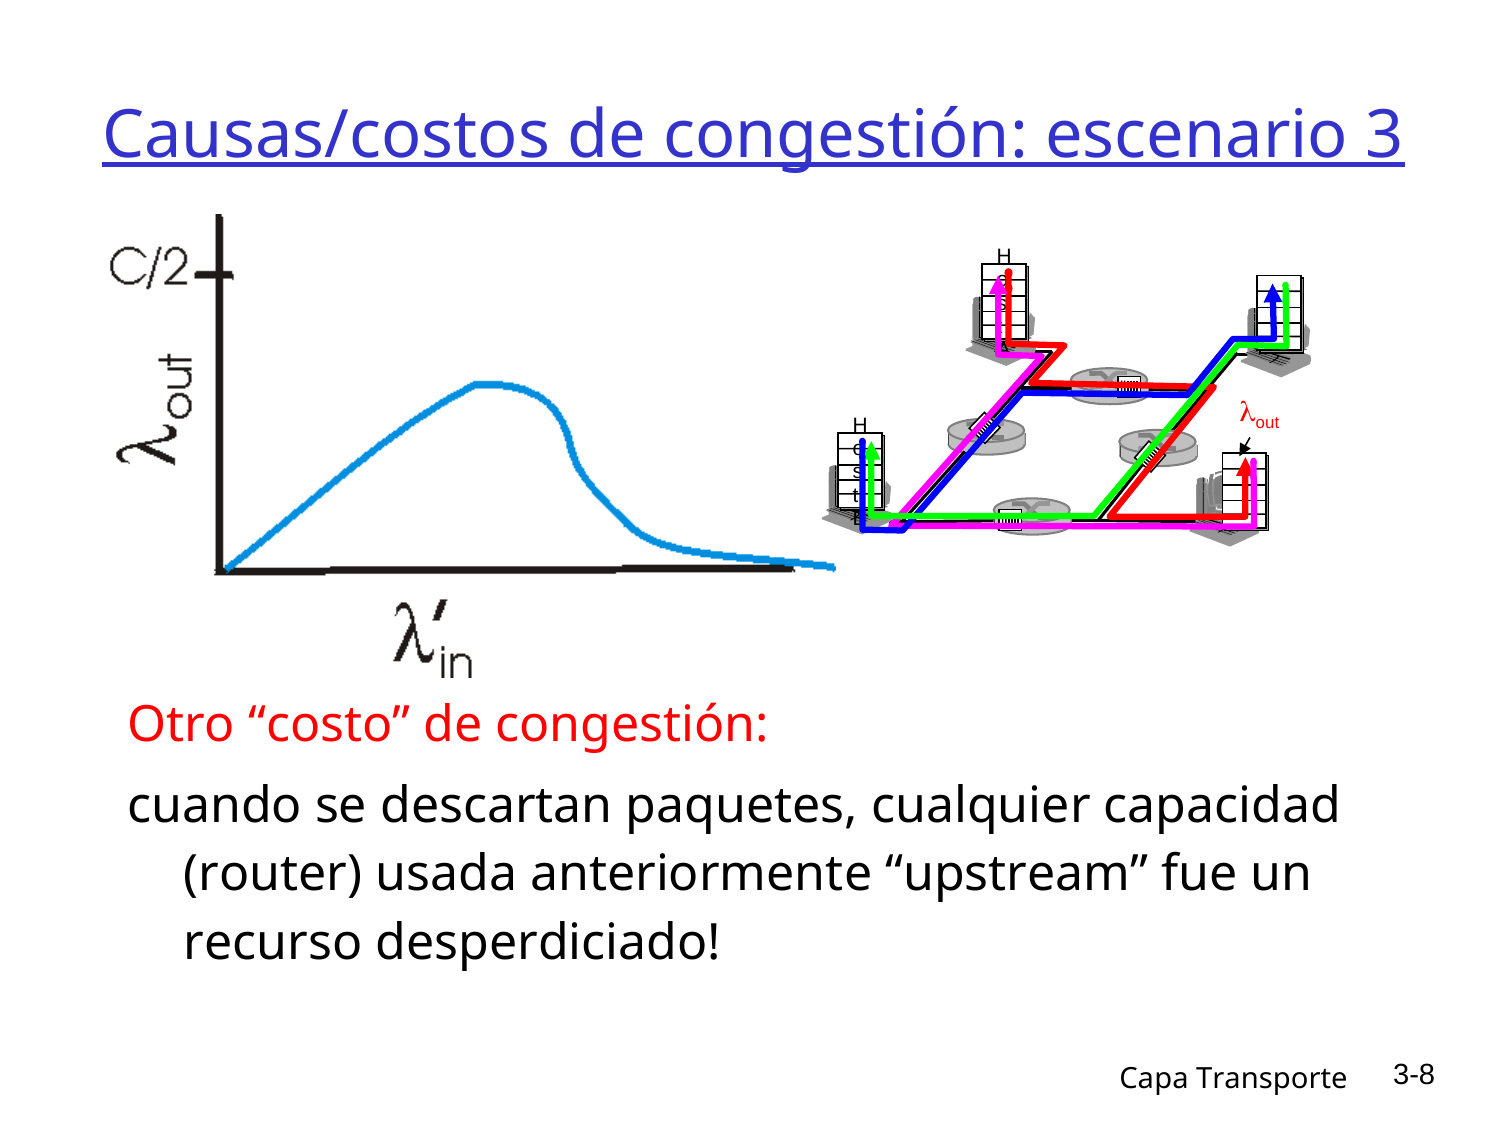

# Causas/costos de congestión: escenario 3
Host A
out
Host B
Otro “costo” de congestión:
cuando se descartan paquetes, cualquier capacidad (router) usada anteriormente “upstream” fue un recurso desperdiciado!
8